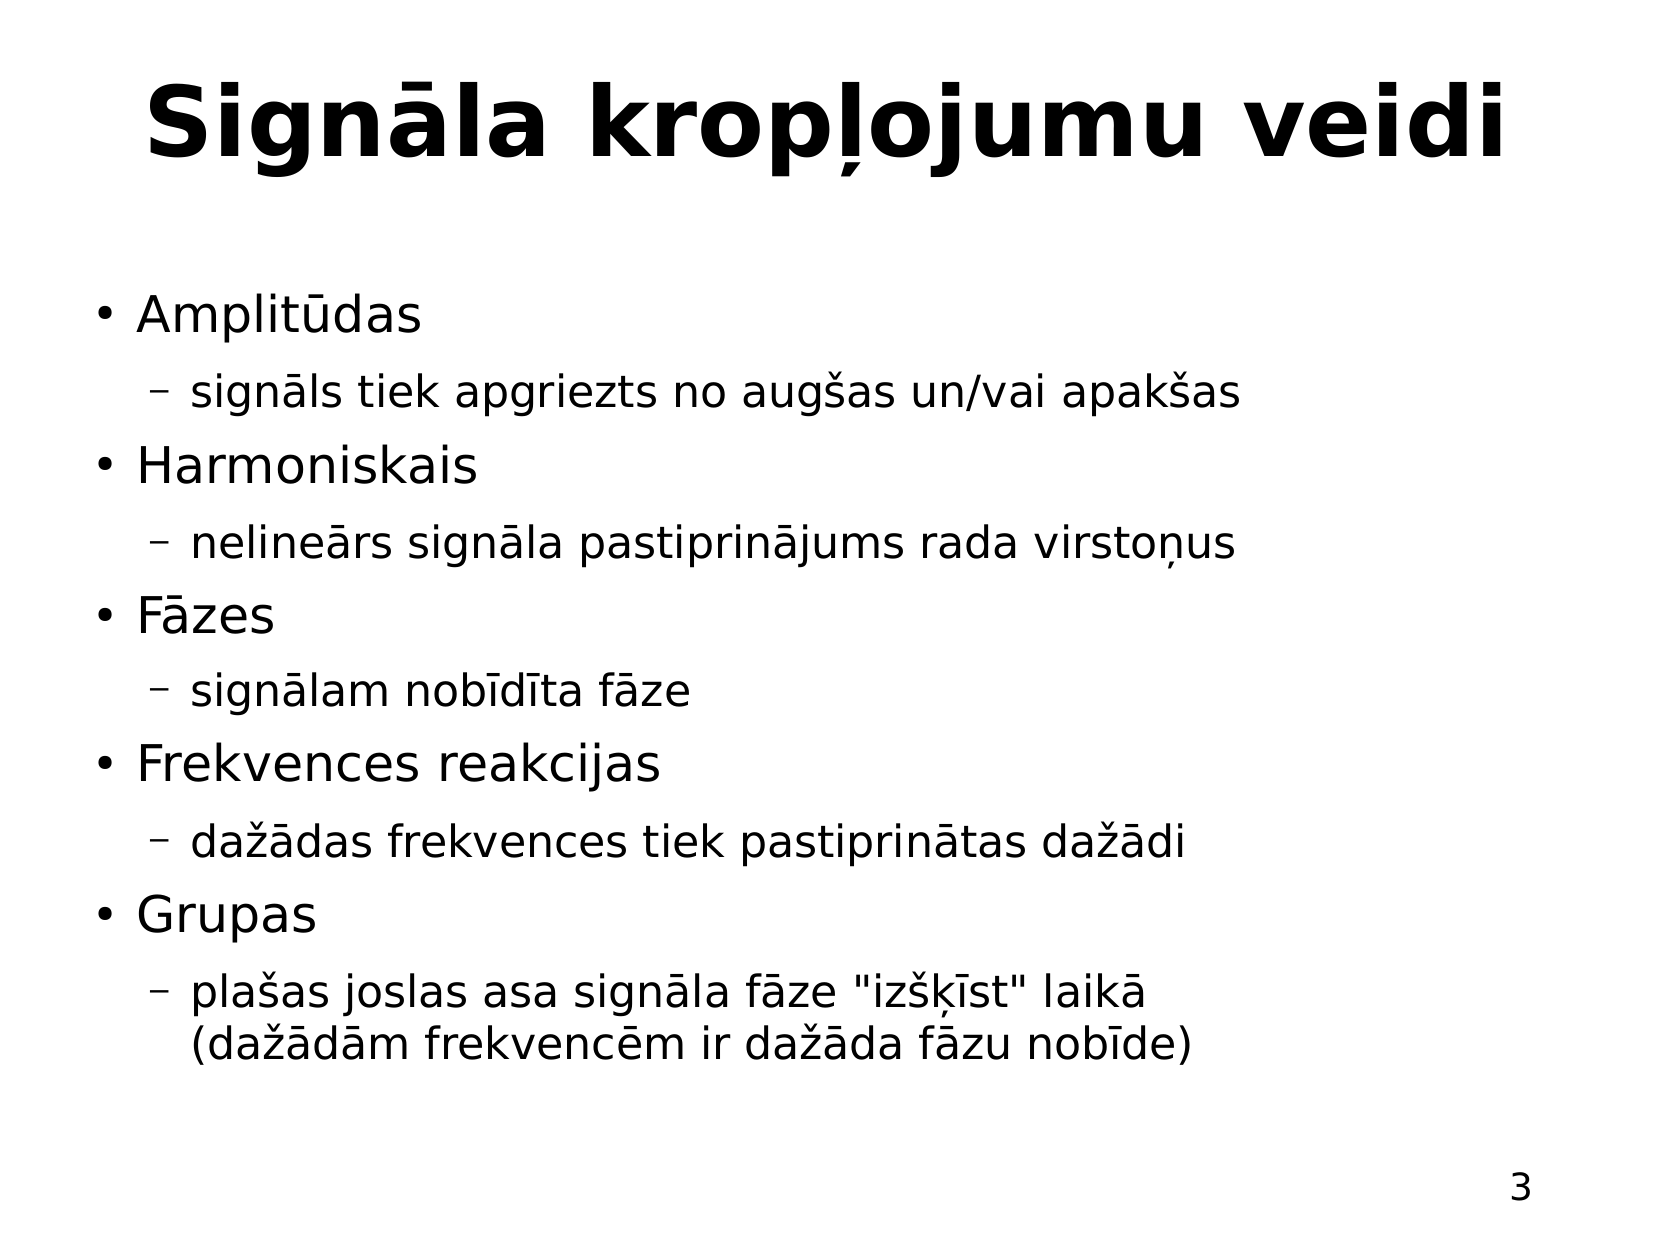

# Signāla kropļojumu veidi
Amplitūdas
signāls tiek apgriezts no augšas un/vai apakšas
Harmoniskais
nelineārs signāla pastiprinājums rada virstoņus
Fāzes
signālam nobīdīta fāze
Frekvences reakcijas
dažādas frekvences tiek pastiprinātas dažādi
Grupas
plašas joslas asa signāla fāze "izšķīst" laikā
(dažādām frekvencēm ir dažāda fāzu nobīde)